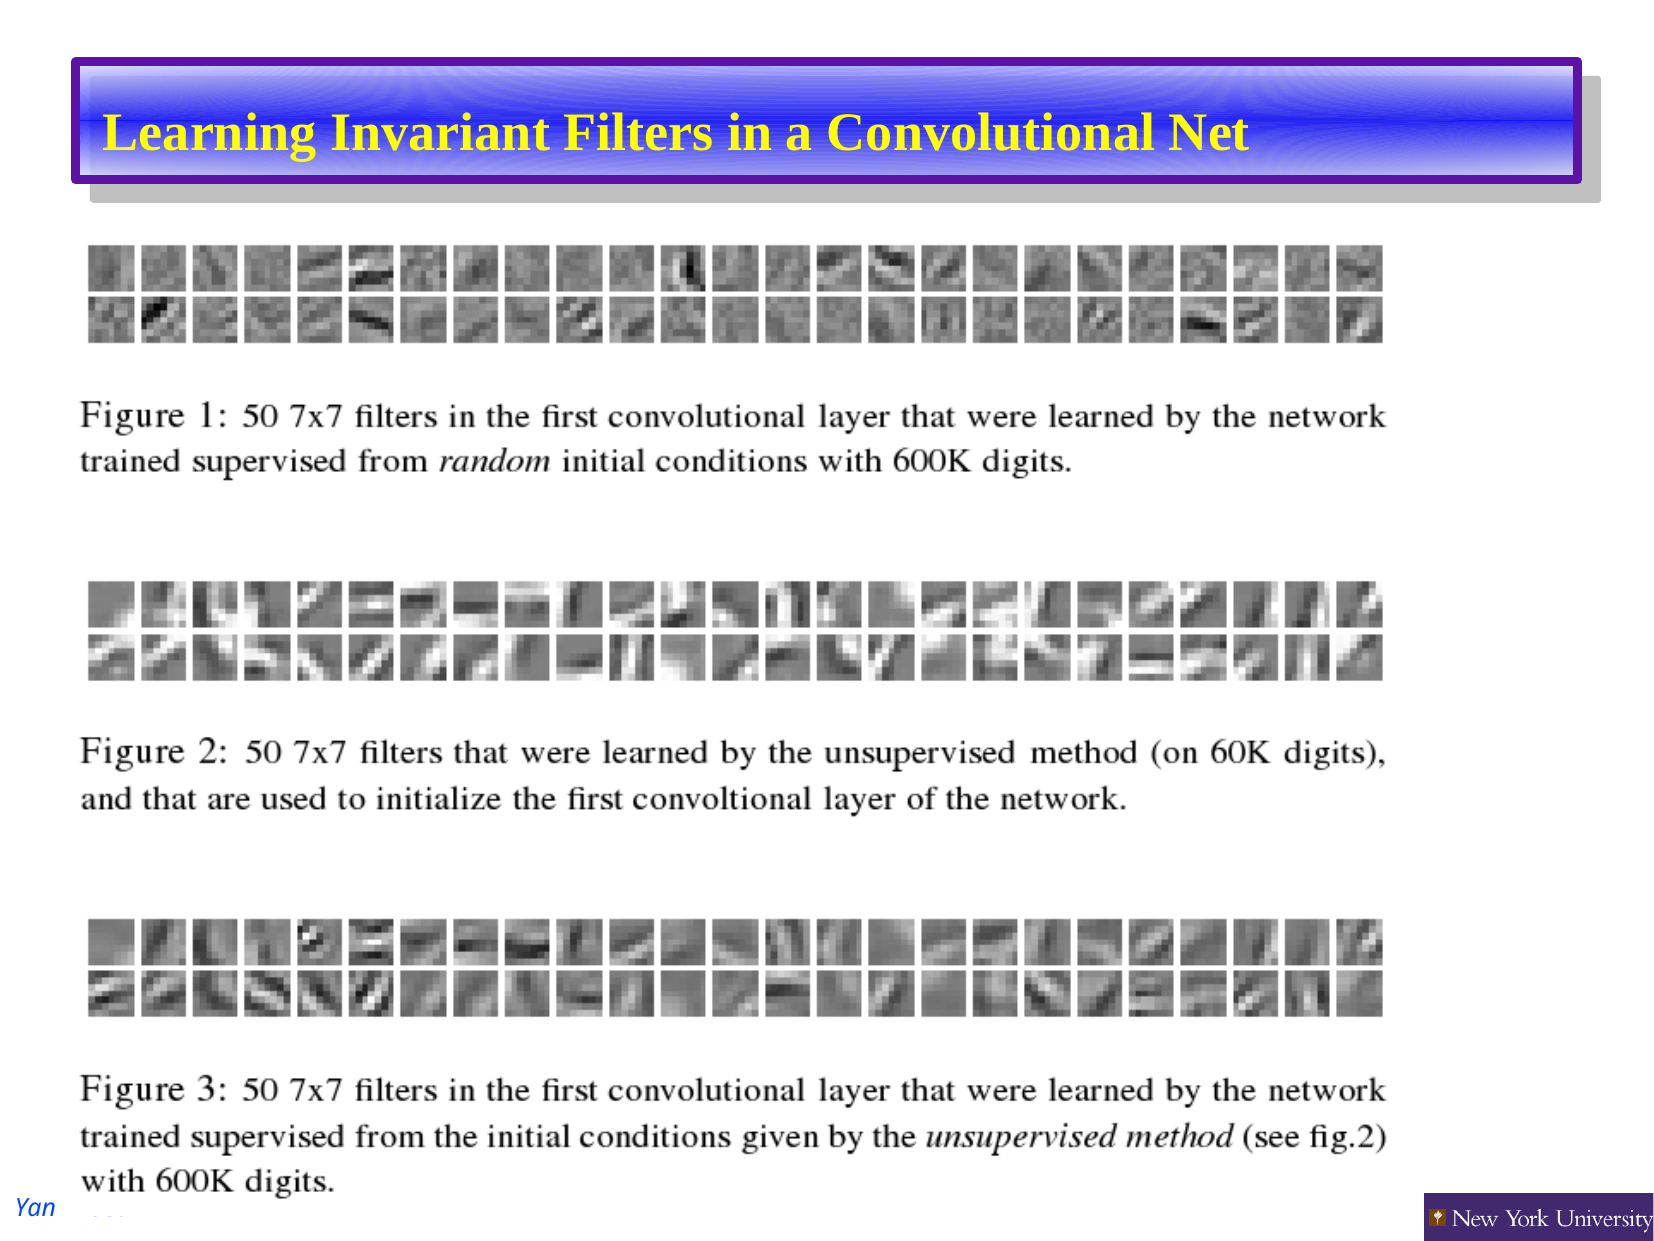

# Learning Invariant Filters in a Convolutional Net